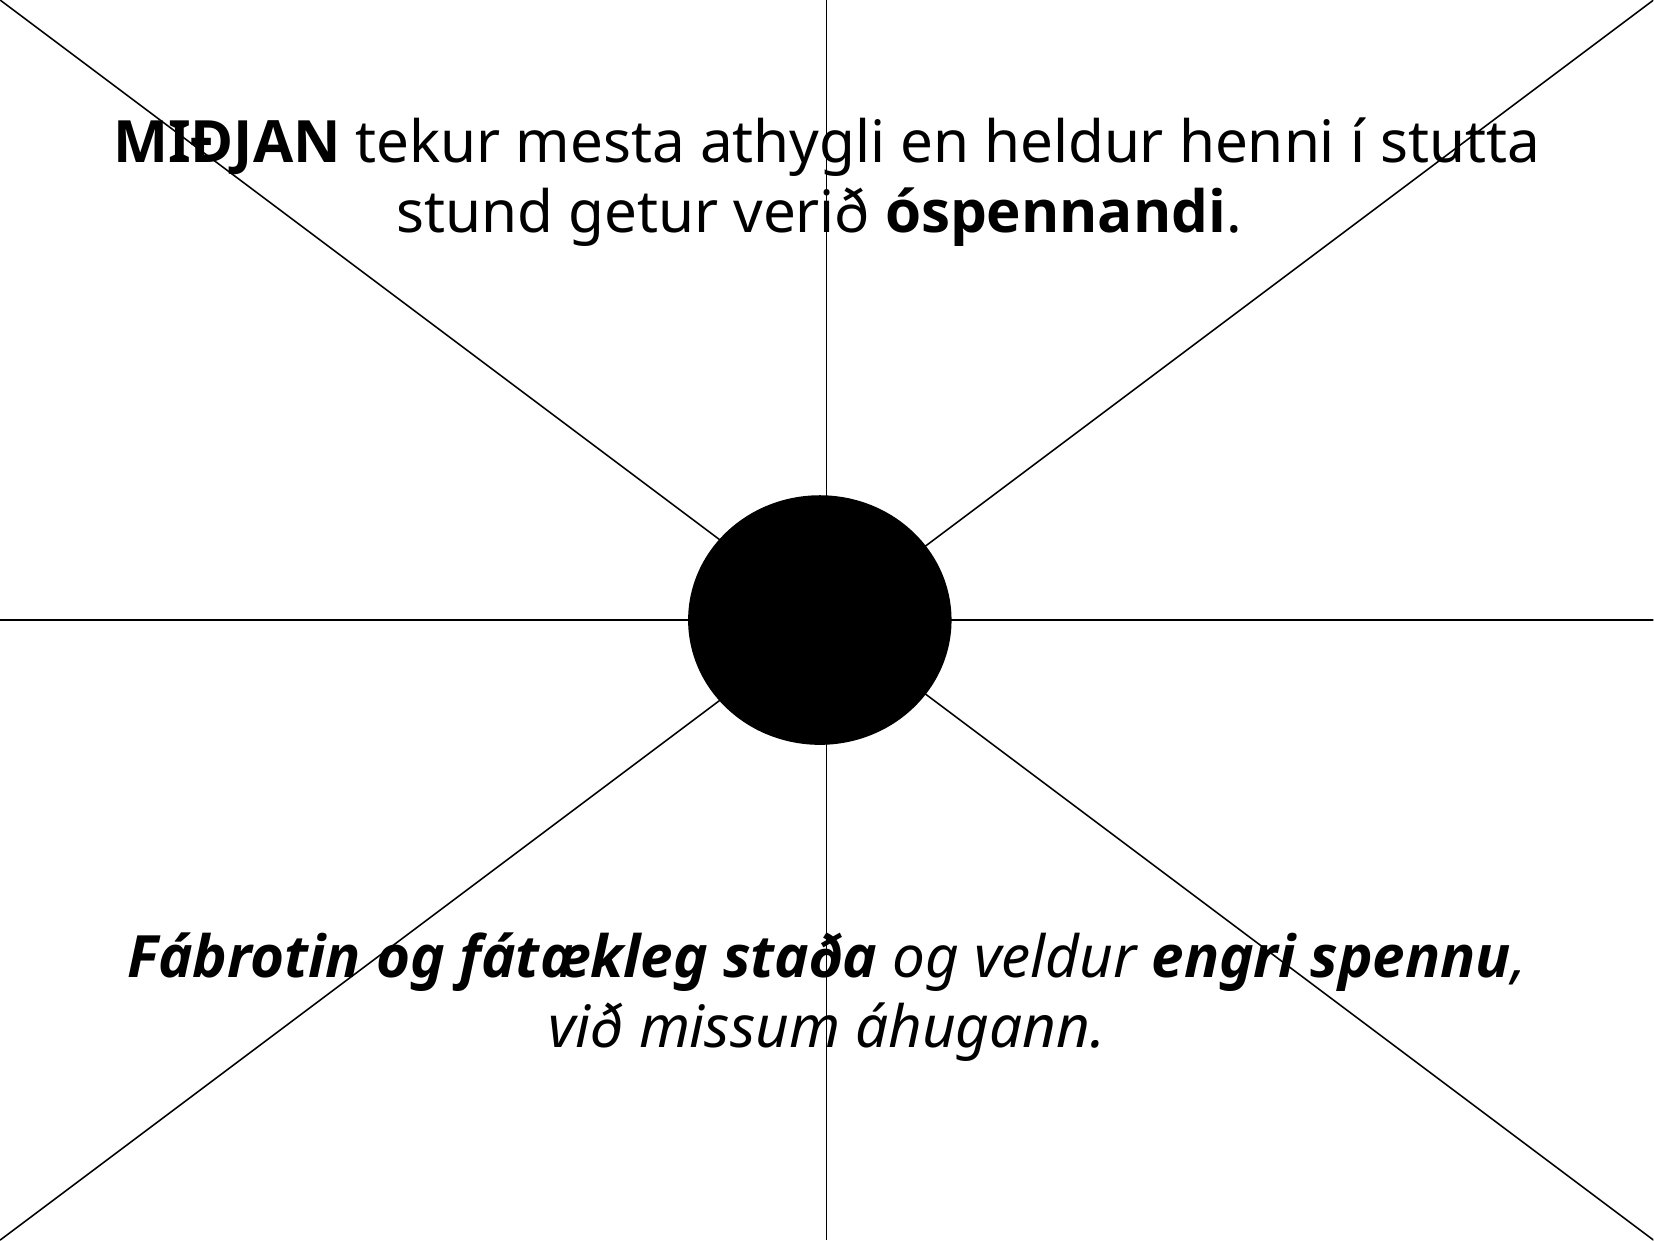

MIÐJAN tekur mesta athygli en heldur henni í stutta stund getur verið óspennandi.
Fábrotin og fátækleg staða og veldur engri spennu, við missum áhugann.